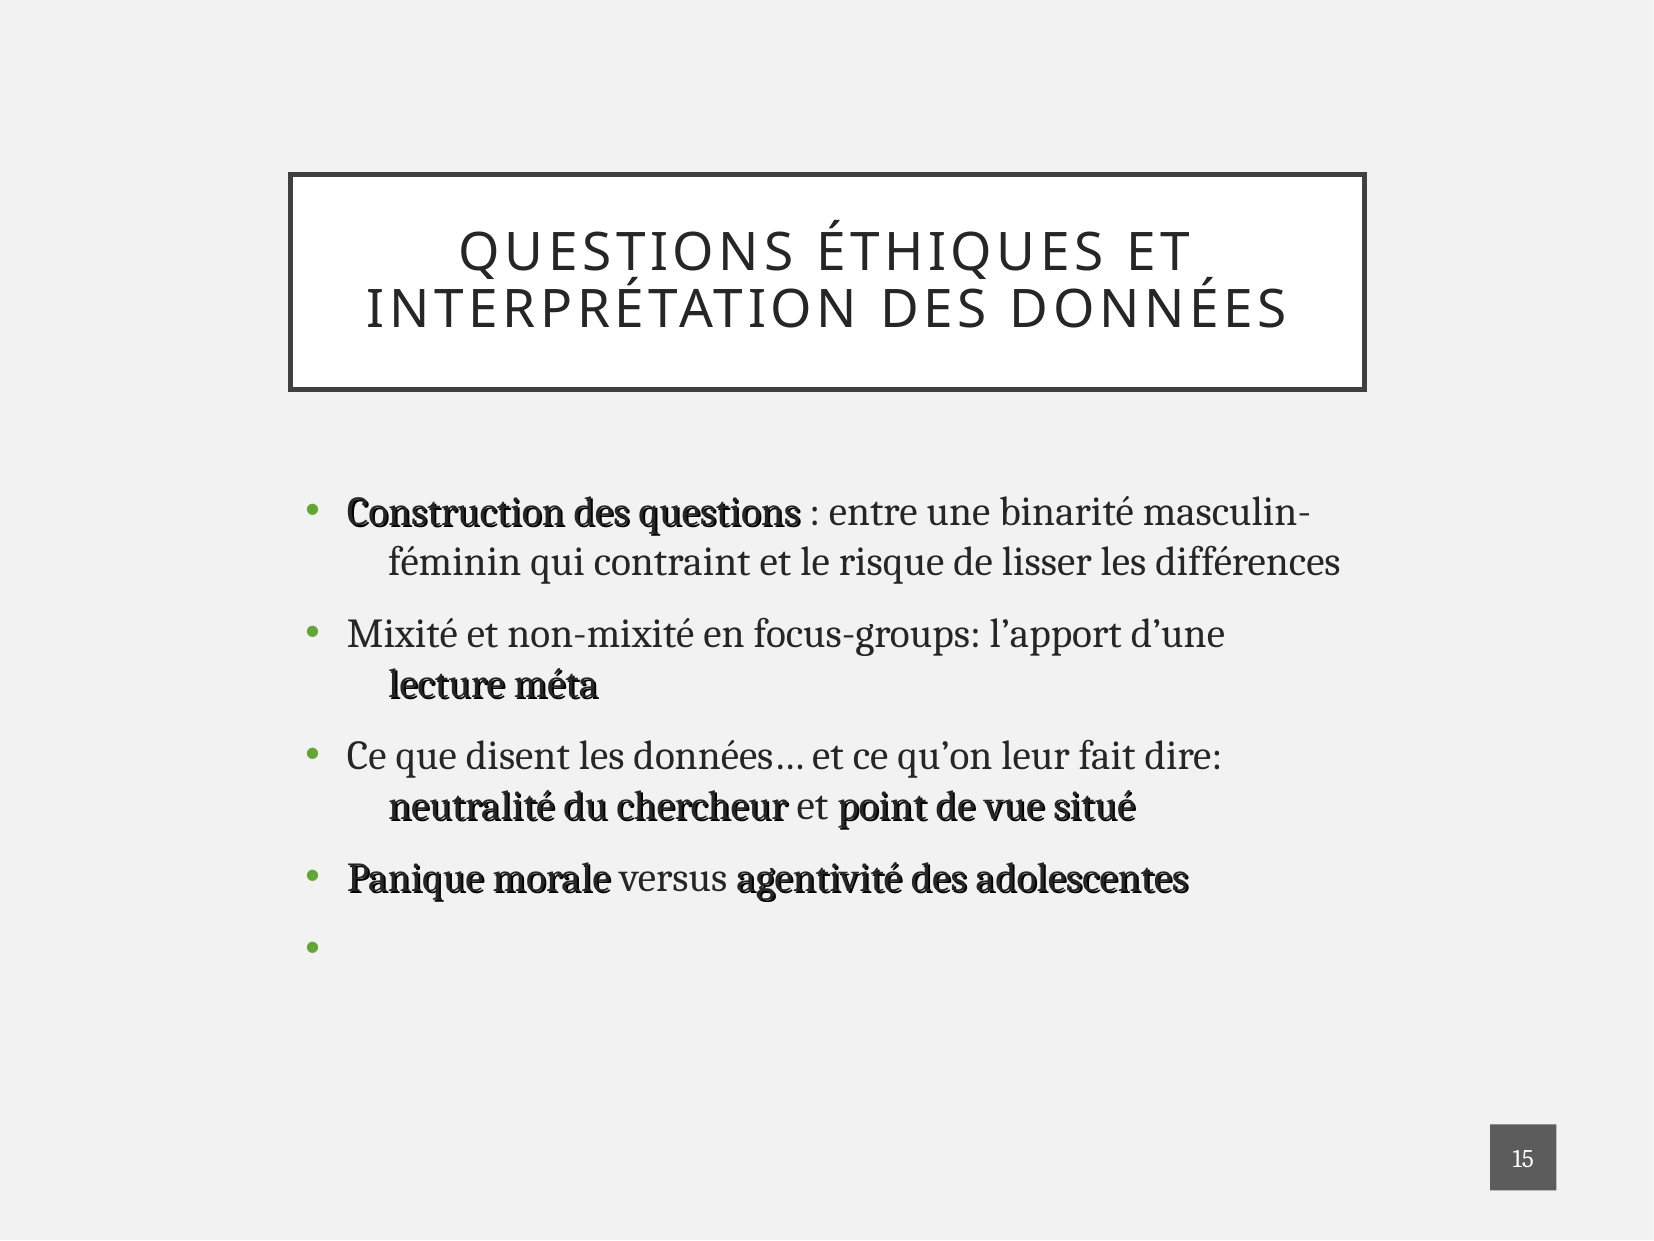

# Questions éthiques et interprétation des données
Construction des questions : entre une binarité masculin-féminin qui contraint et le risque de lisser les différences
Mixité et non-mixité en focus-groups: l’apport d’une lecture méta
Ce que disent les données… et ce qu’on leur fait dire: neutralité du chercheur et point de vue situé
Panique morale versus agentivité des adolescentes